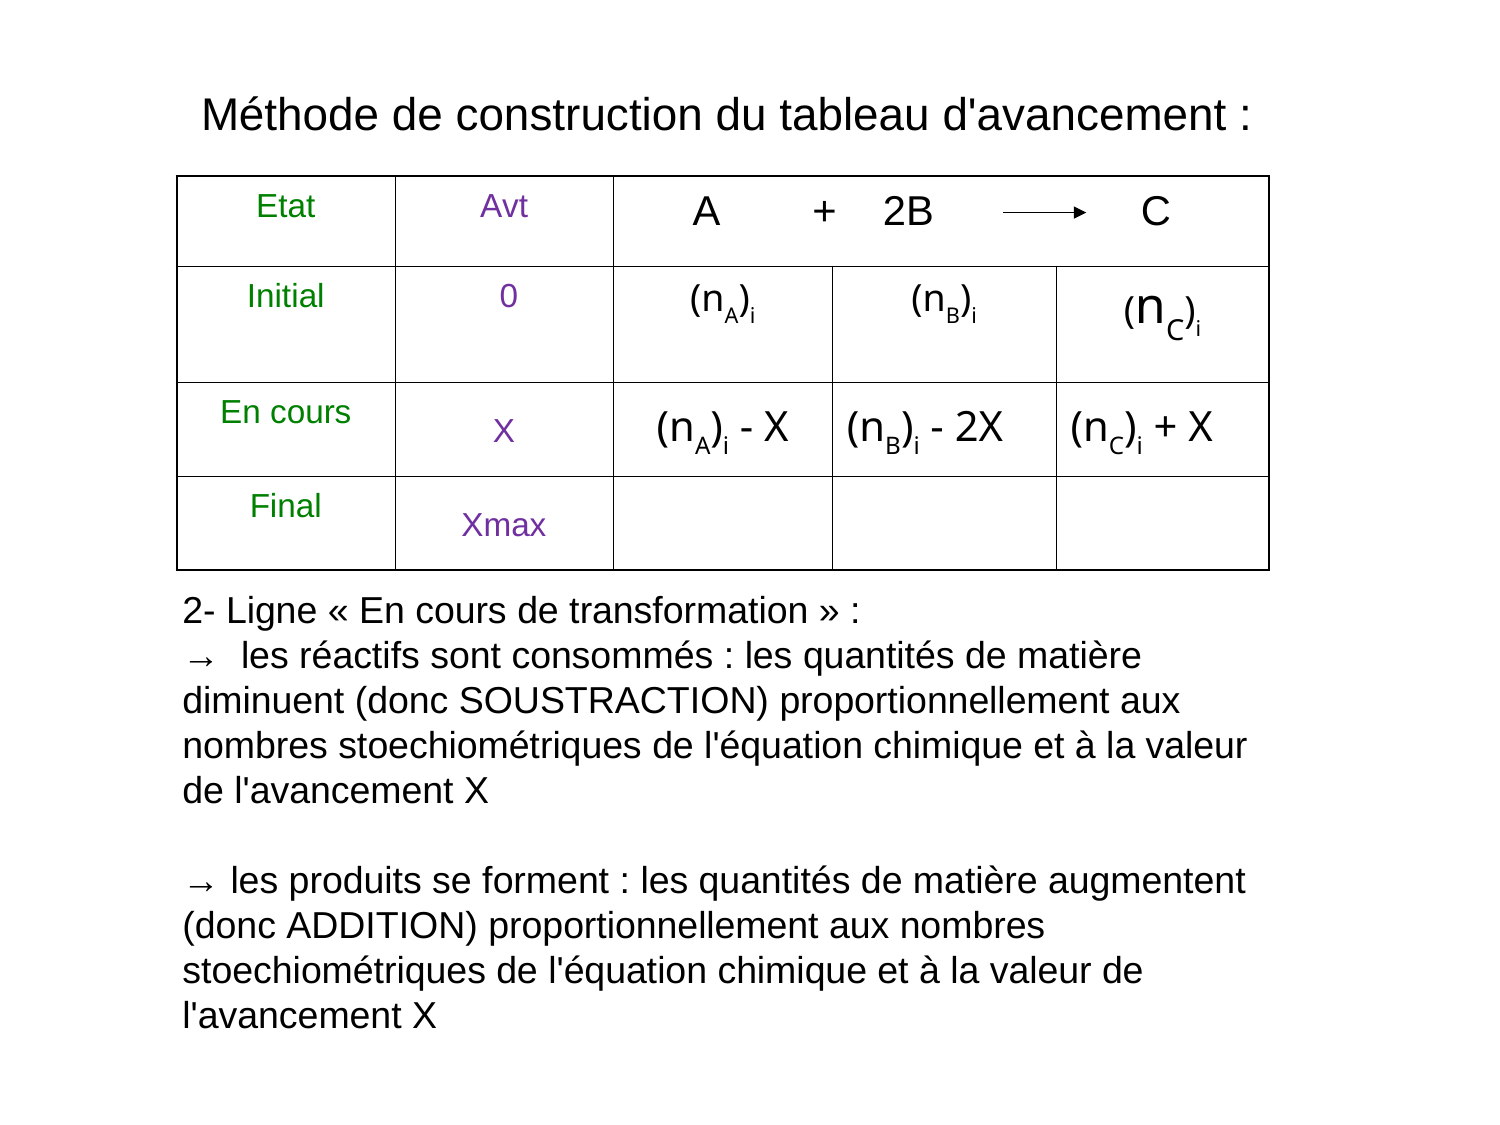

Méthode de construction du tableau d'avancement :
| Etat | Avt | A + 2B C | | |
| --- | --- | --- | --- | --- |
| Initial | 0 | (nA)i | (nB)i | (nC)i |
| En cours | X | (nA)i - X | (nB)i - 2X | (nC)i + X |
| Final | Xmax | | | |
2- Ligne « En cours de transformation » :
→ les réactifs sont consommés : les quantités de matière diminuent (donc SOUSTRACTION) proportionnellement aux nombres stoechiométriques de l'équation chimique et à la valeur de l'avancement X
→ les produits se forment : les quantités de matière augmentent (donc ADDITION) proportionnellement aux nombres stoechiométriques de l'équation chimique et à la valeur de l'avancement X